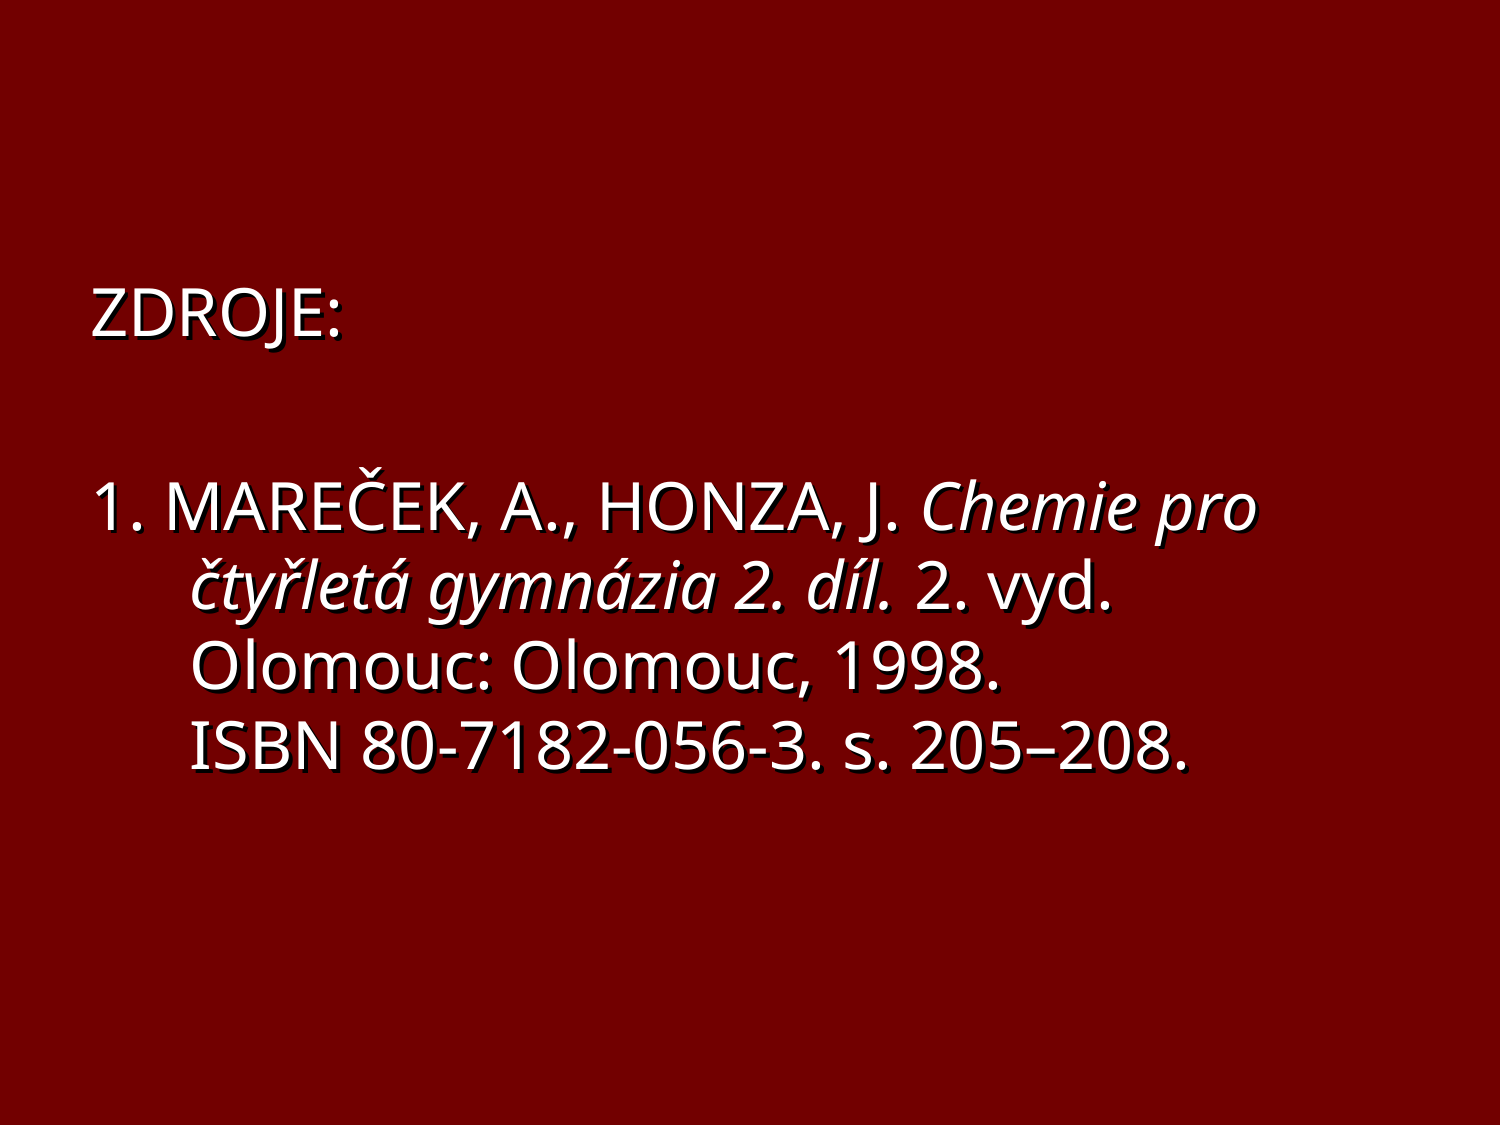

# ZDROJE:
1. MAREČEK, A., HONZA, J. Chemie pro čtyřletá gymnázia 2. díl. 2. vyd. Olomouc: Olomouc, 1998.
ISBN 80-7182-056-3. s. 205–208.